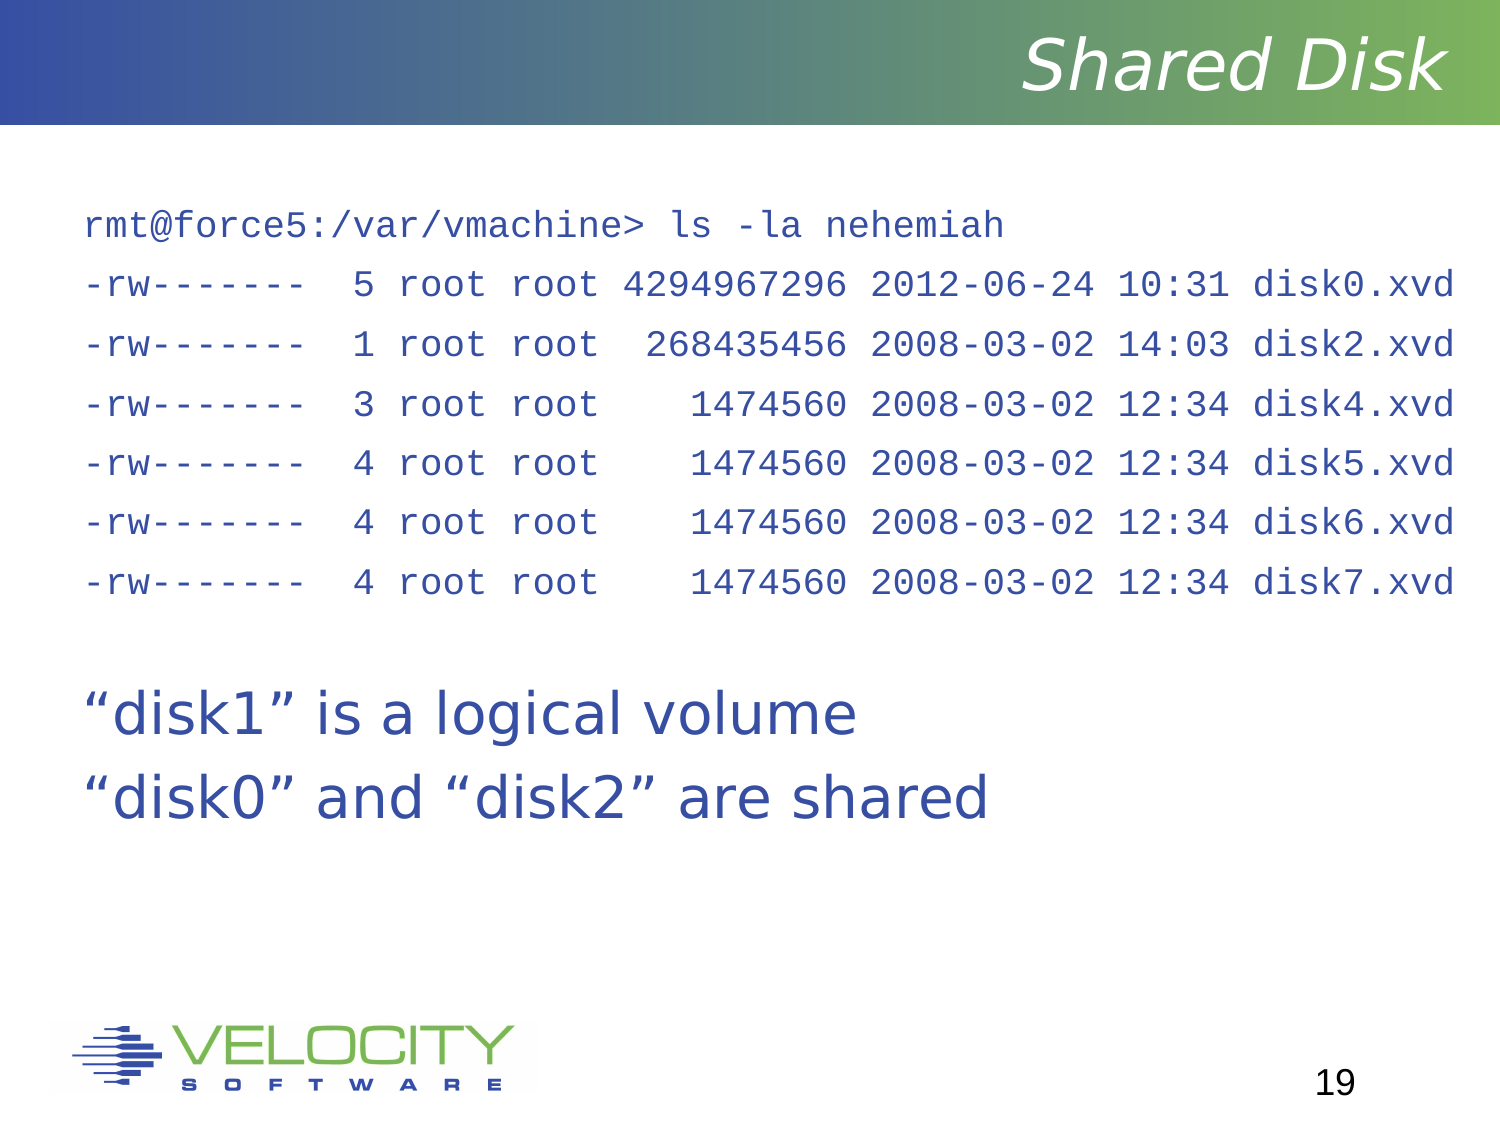

# Shared Disk
rmt@force5:/var/vmachine> ls -la nehemiah
-rw------- 5 root root 4294967296 2012-06-24 10:31 disk0.xvd
-rw------- 1 root root 268435456 2008-03-02 14:03 disk2.xvd
-rw------- 3 root root 1474560 2008-03-02 12:34 disk4.xvd
-rw------- 4 root root 1474560 2008-03-02 12:34 disk5.xvd
-rw------- 4 root root 1474560 2008-03-02 12:34 disk6.xvd
-rw------- 4 root root 1474560 2008-03-02 12:34 disk7.xvd
“disk1” is a logical volume
“disk0” and “disk2” are shared
19